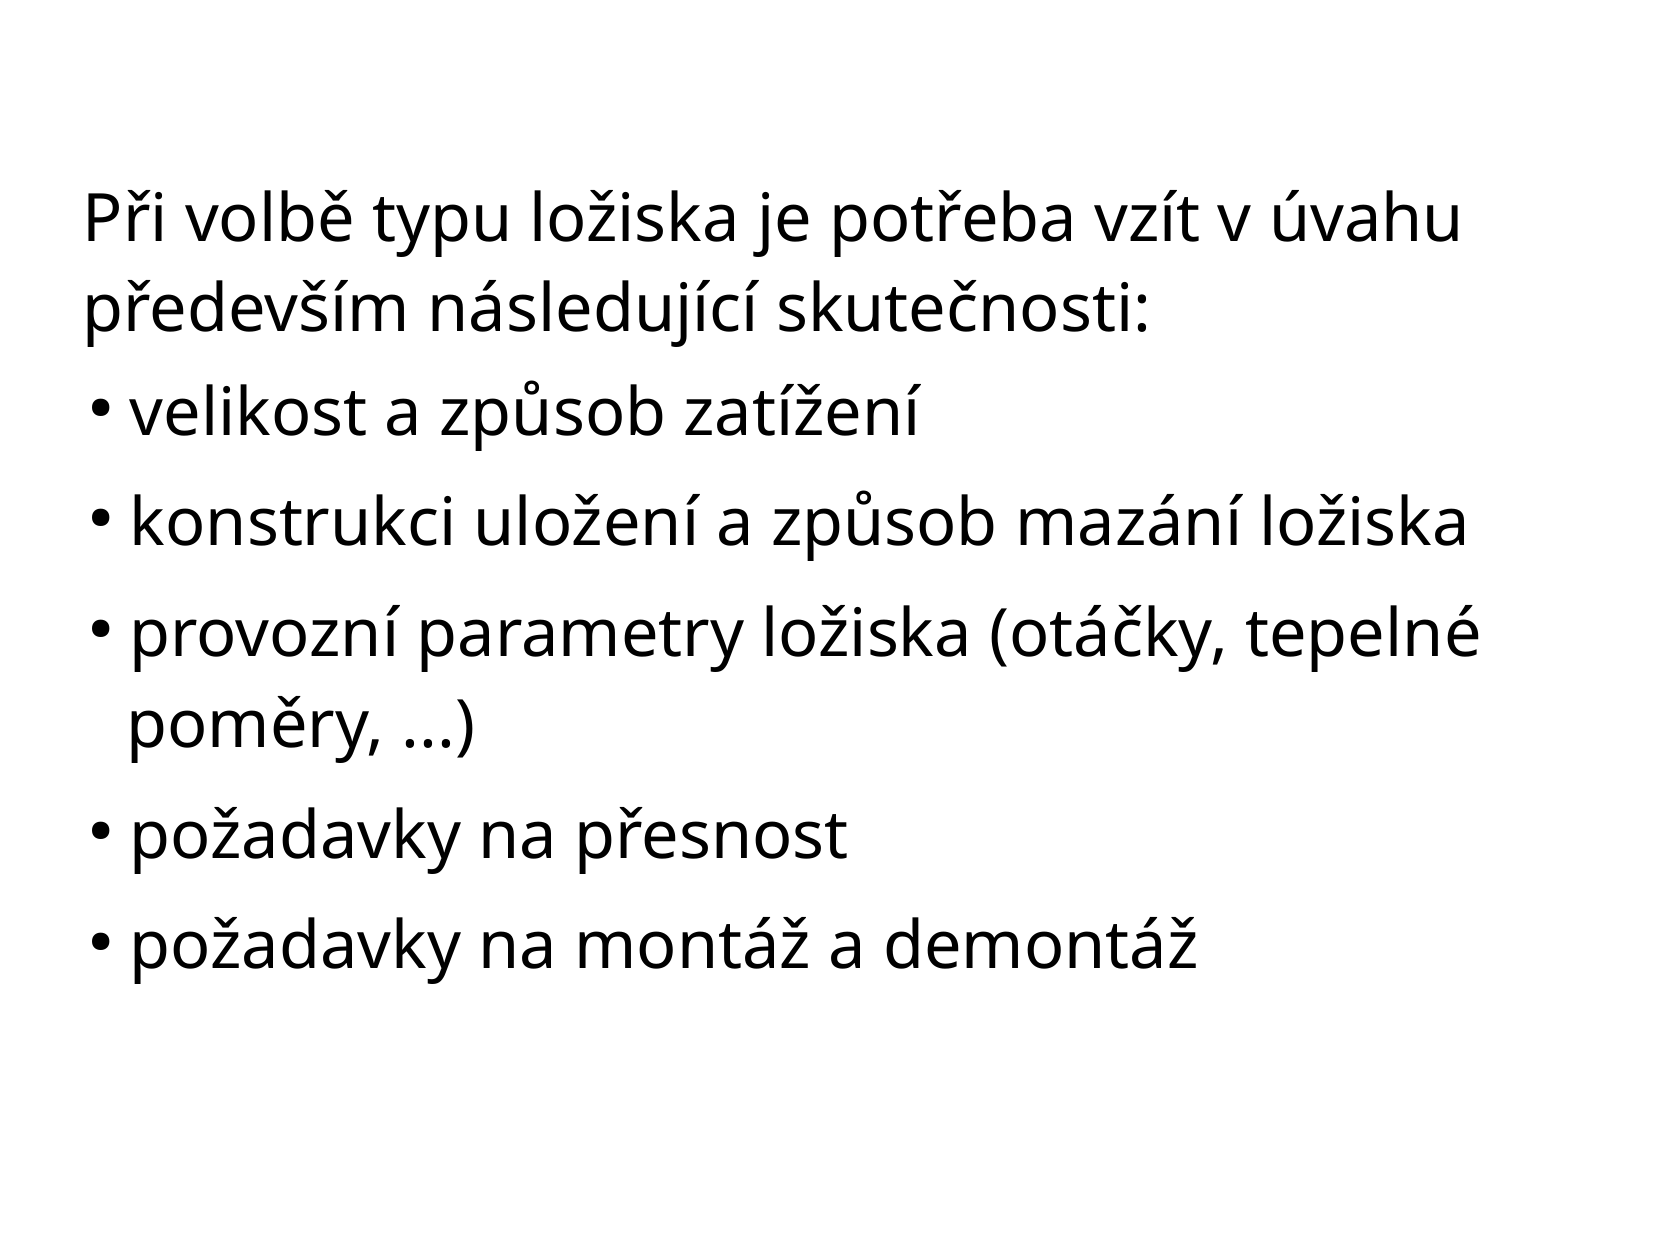

# Při volbě typu ložiska je potřeba vzít v úvahu především následující skutečnosti:
 velikost a způsob zatížení
 konstrukci uložení a způsob mazání ložiska
 provozní parametry ložiska (otáčky, tepelné poměry, ...)
 požadavky na přesnost
 požadavky na montáž a demontáž